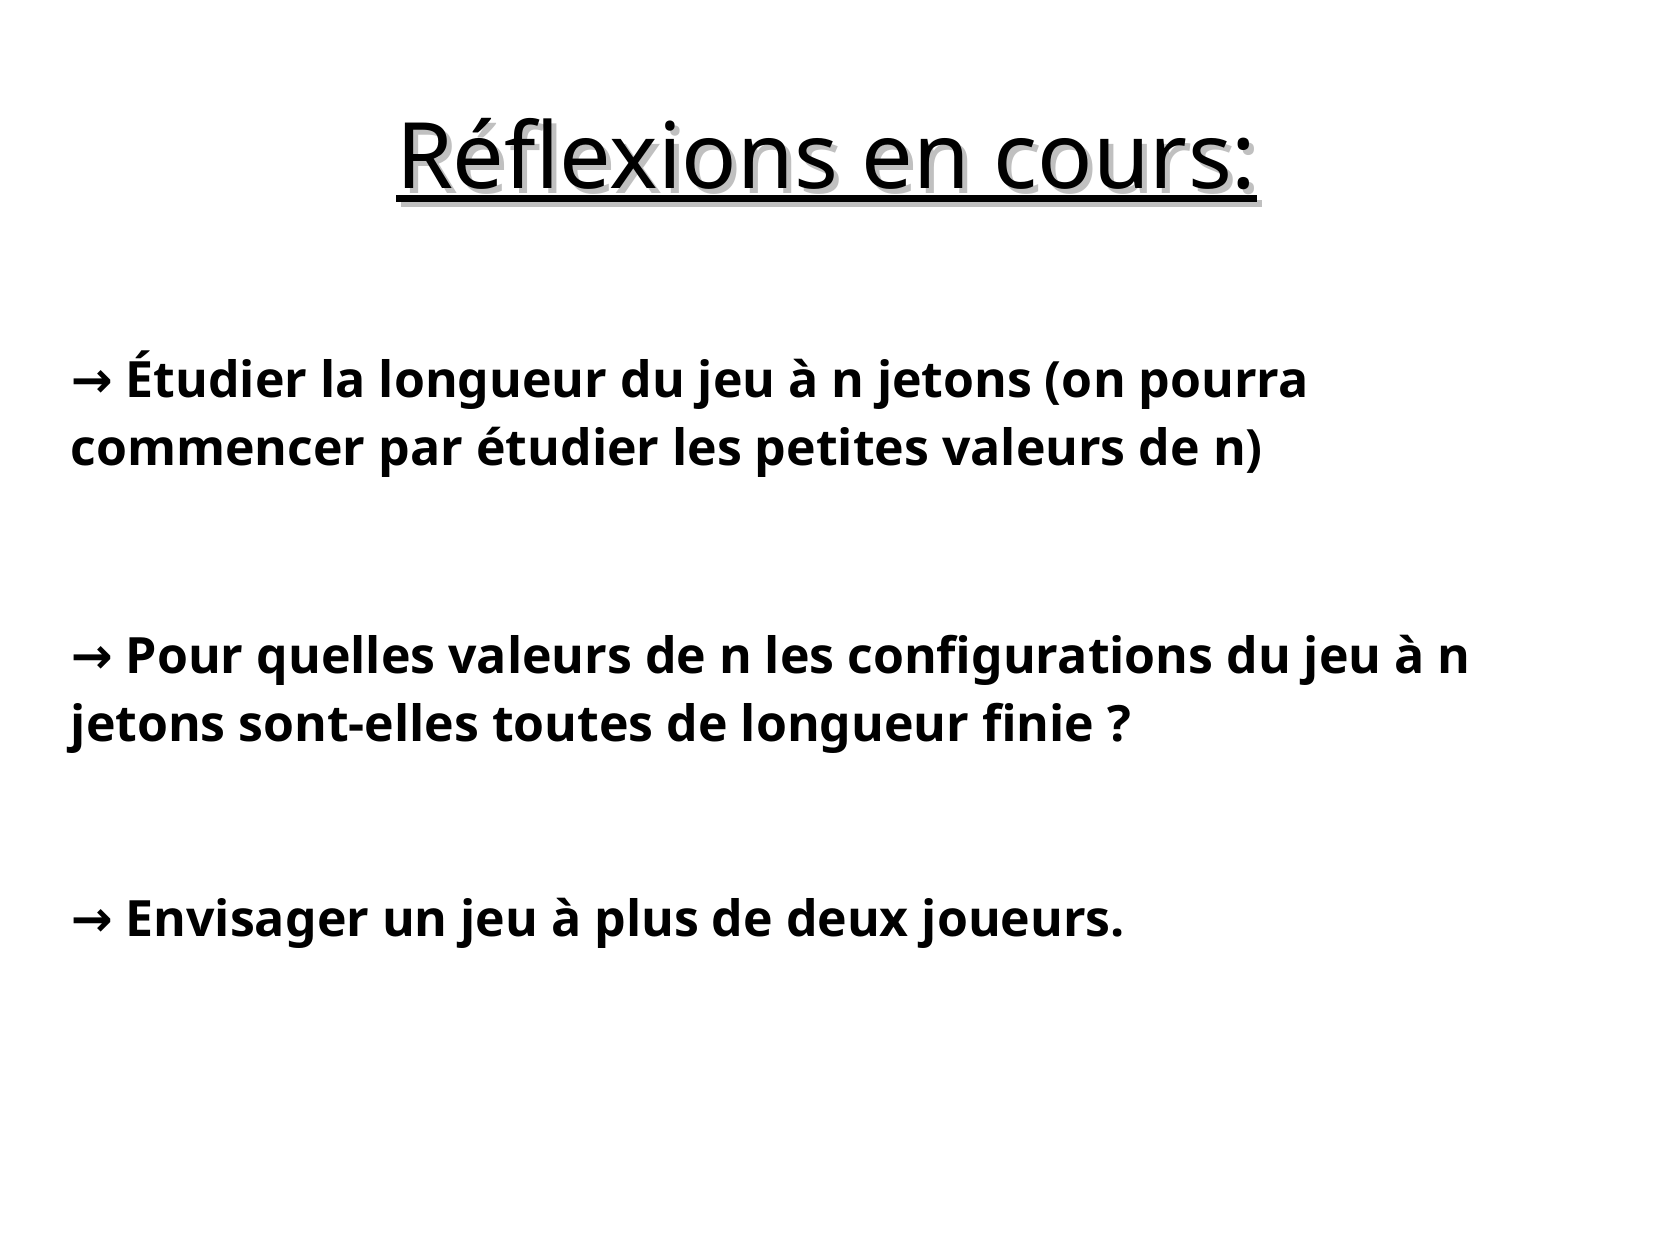

# Réflexions en cours:
→ Étudier la longueur du jeu à n jetons (on pourra commencer par étudier les petites valeurs de n)
→ Pour quelles valeurs de n les configurations du jeu à n jetons sont-elles toutes de longueur finie ?
→ Envisager un jeu à plus de deux joueurs.